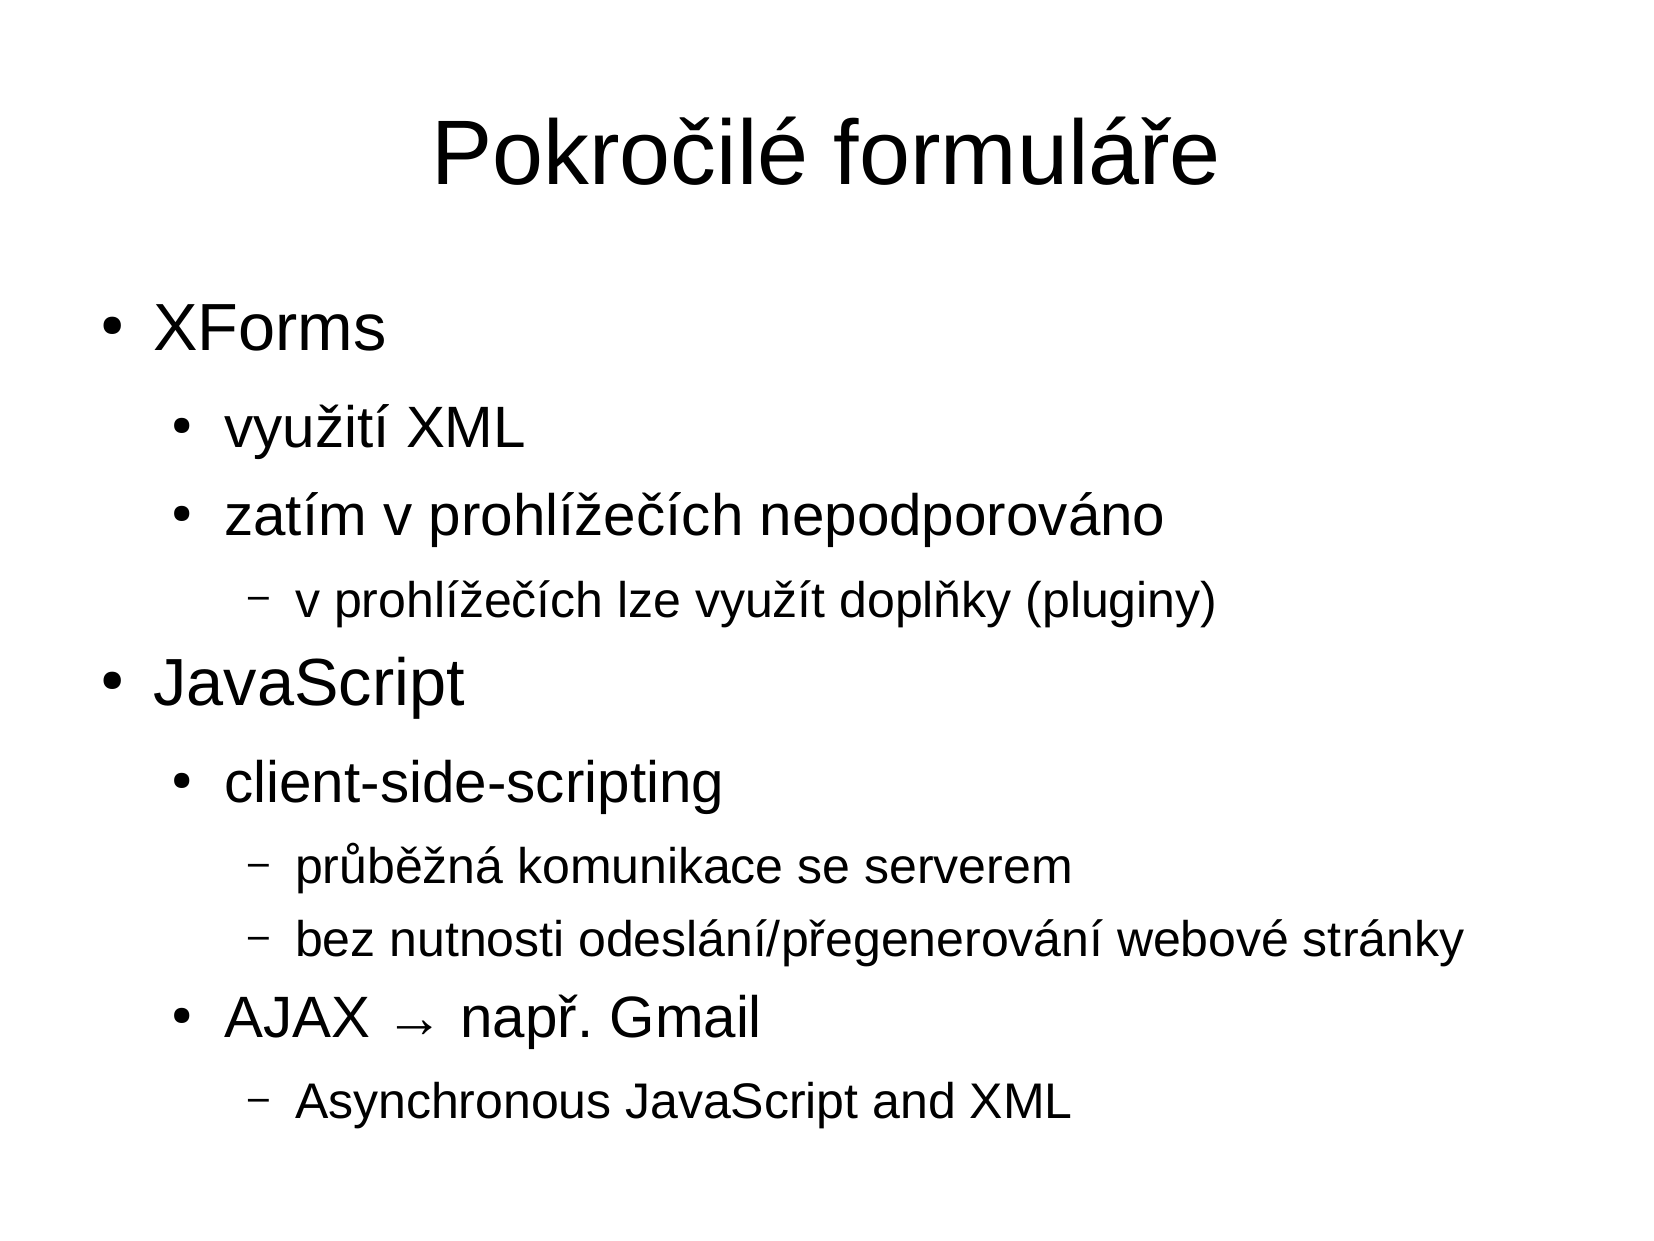

# Pokročilé formuláře
XForms
využití XML
zatím v prohlížečích nepodporováno
v prohlížečích lze využít doplňky (pluginy)
JavaScript
client-side-scripting
průběžná komunikace se serverem
bez nutnosti odeslání/přegenerování webové stránky
AJAX → např. Gmail
Asynchronous JavaScript and XML